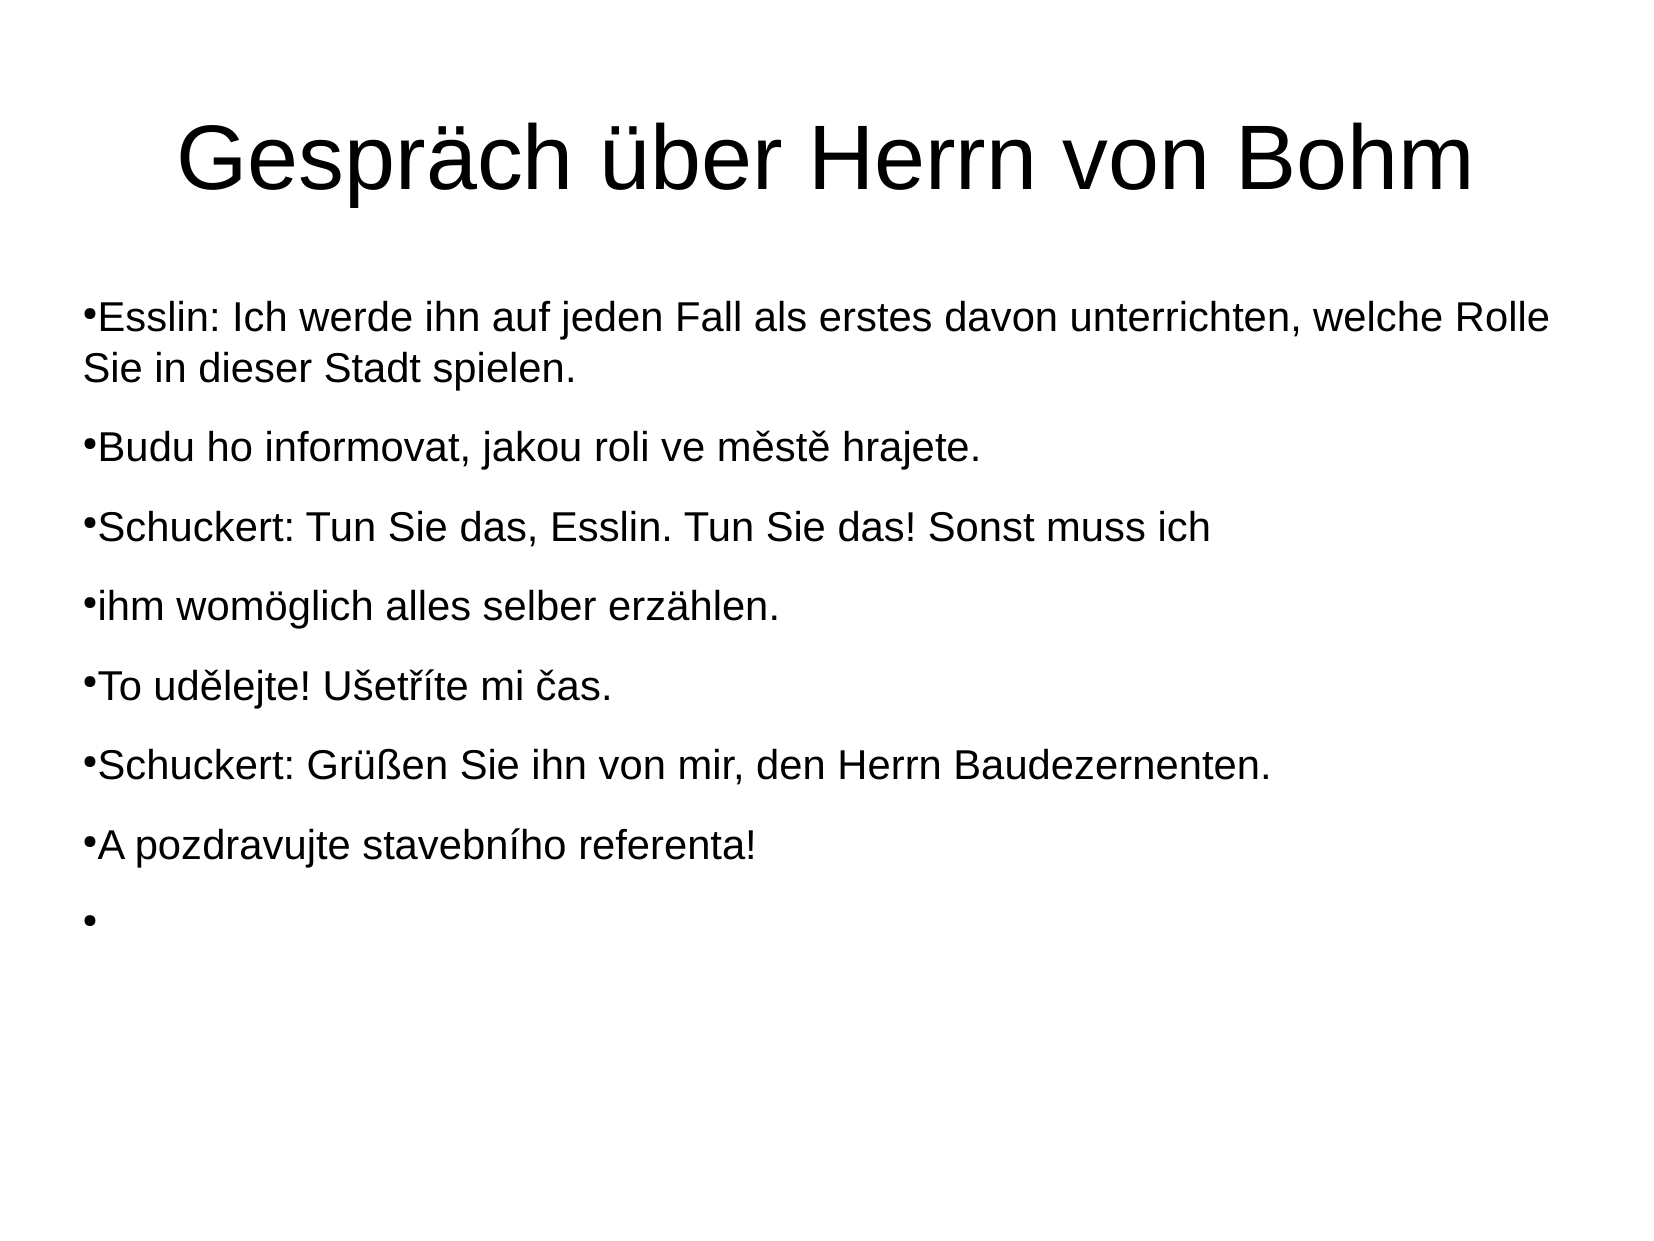

# Gespräch über Herrn von Bohm
Esslin: Ich werde ihn auf jeden Fall als erstes davon unterrichten, welche Rolle Sie in dieser Stadt spielen.
Budu ho informovat, jakou roli ve městě hrajete.
Schuckert: Tun Sie das, Esslin. Tun Sie das! Sonst muss ich
ihm womöglich alles selber erzählen.
To udělejte! Ušetříte mi čas.
Schuckert: Grüßen Sie ihn von mir, den Herrn Baudezernenten.
A pozdravujte stavebního referenta!